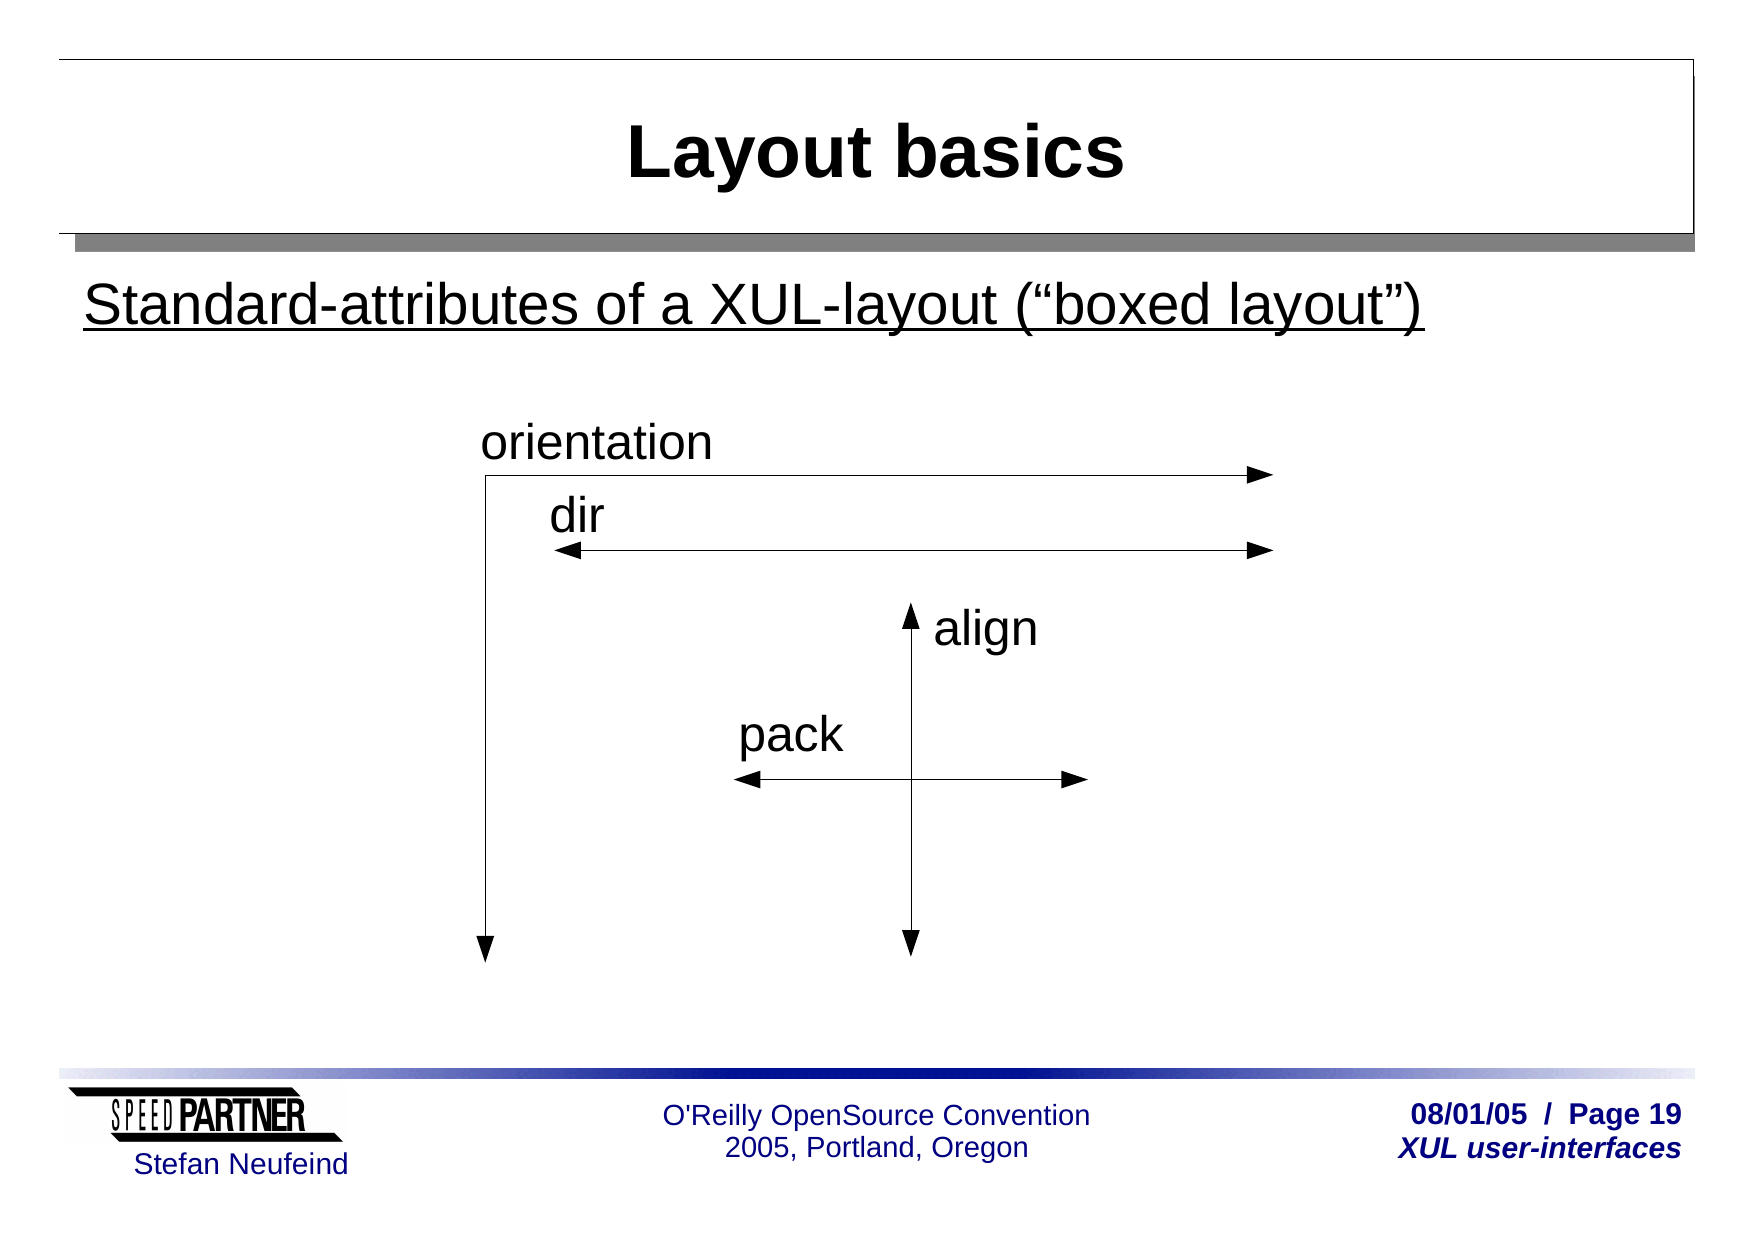

# Layout basics
Standard-attributes of a XUL-layout (“boxed layout”)
orientation
dir
align
pack